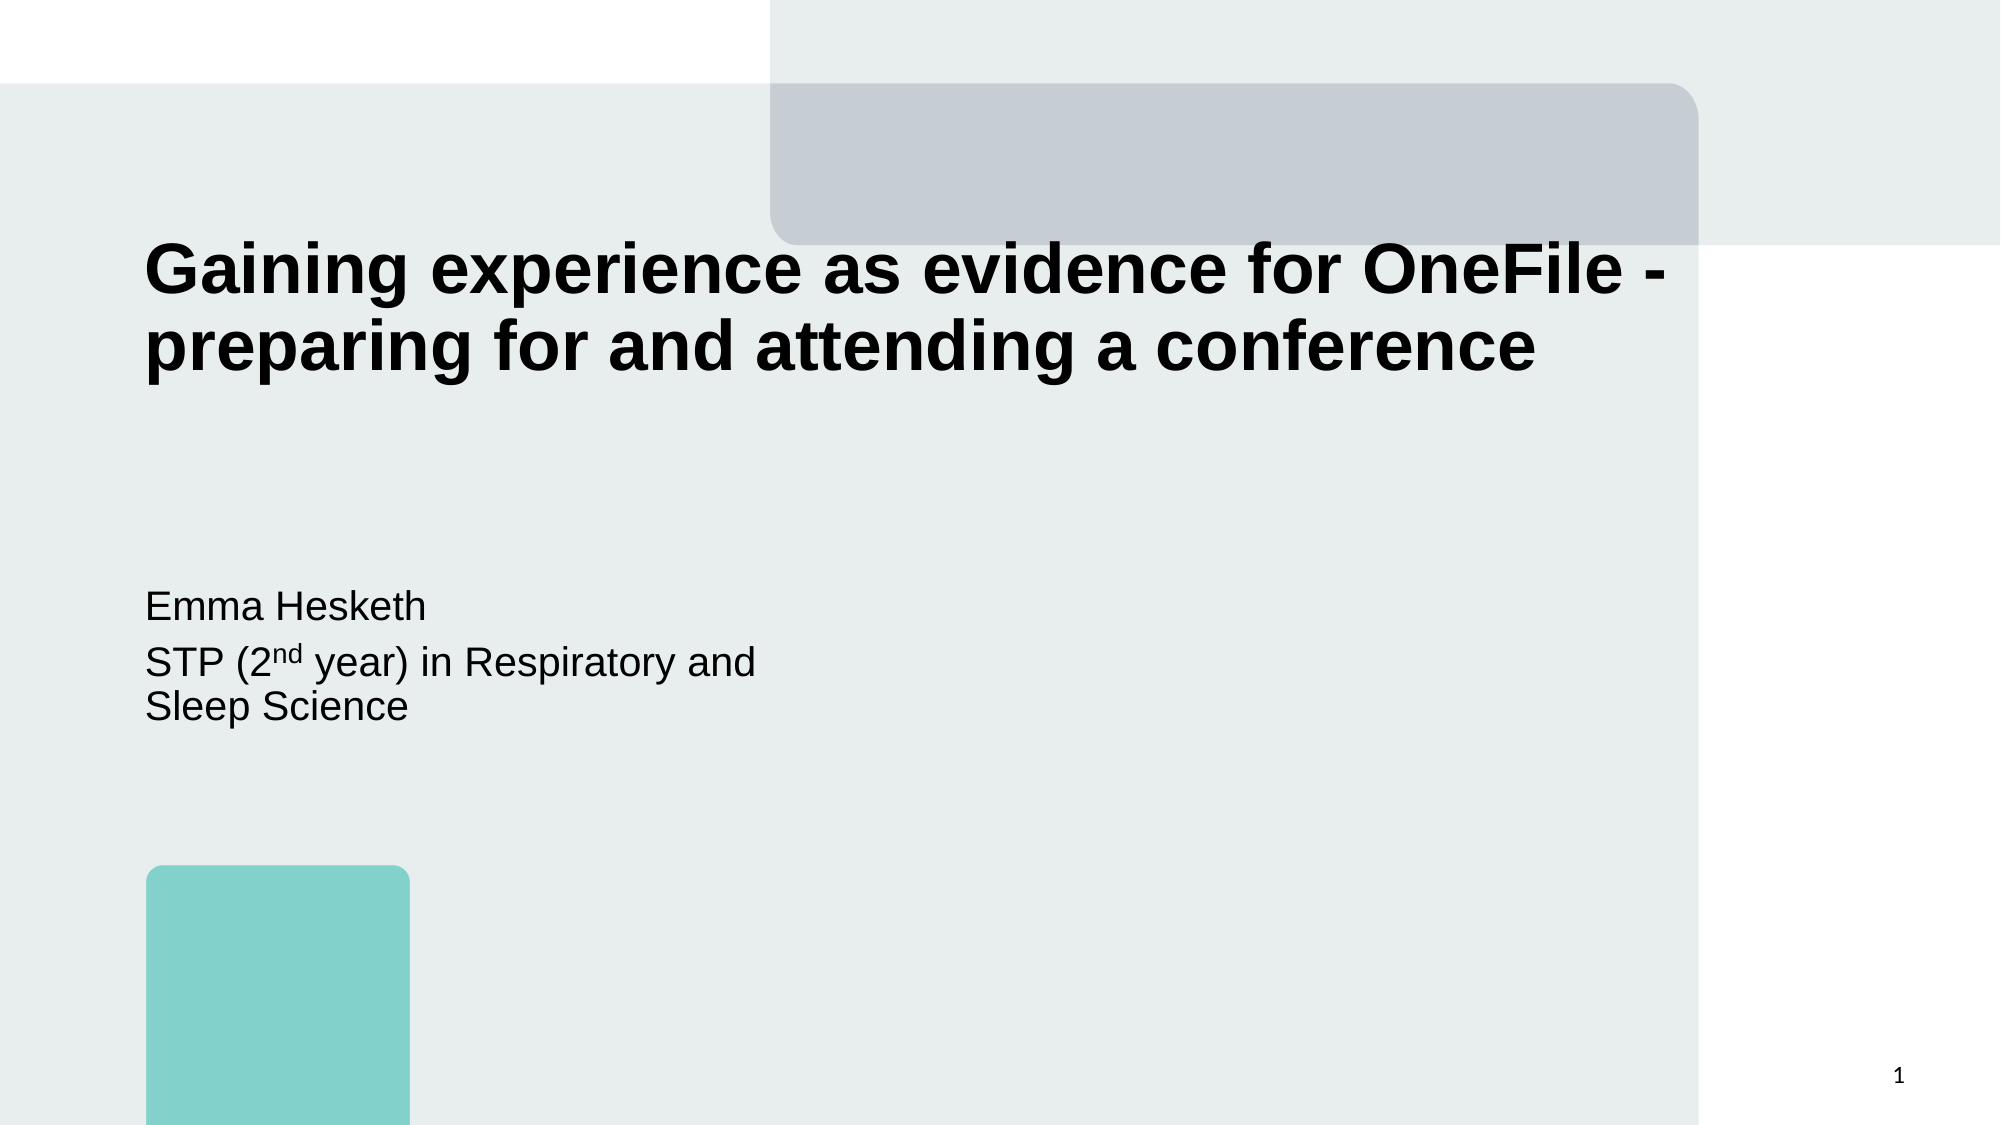

Gaining experience as evidence for OneFile - preparing for and attending a conference
# Emma Hesketh
STP (2nd year) in Respiratory and Sleep Science